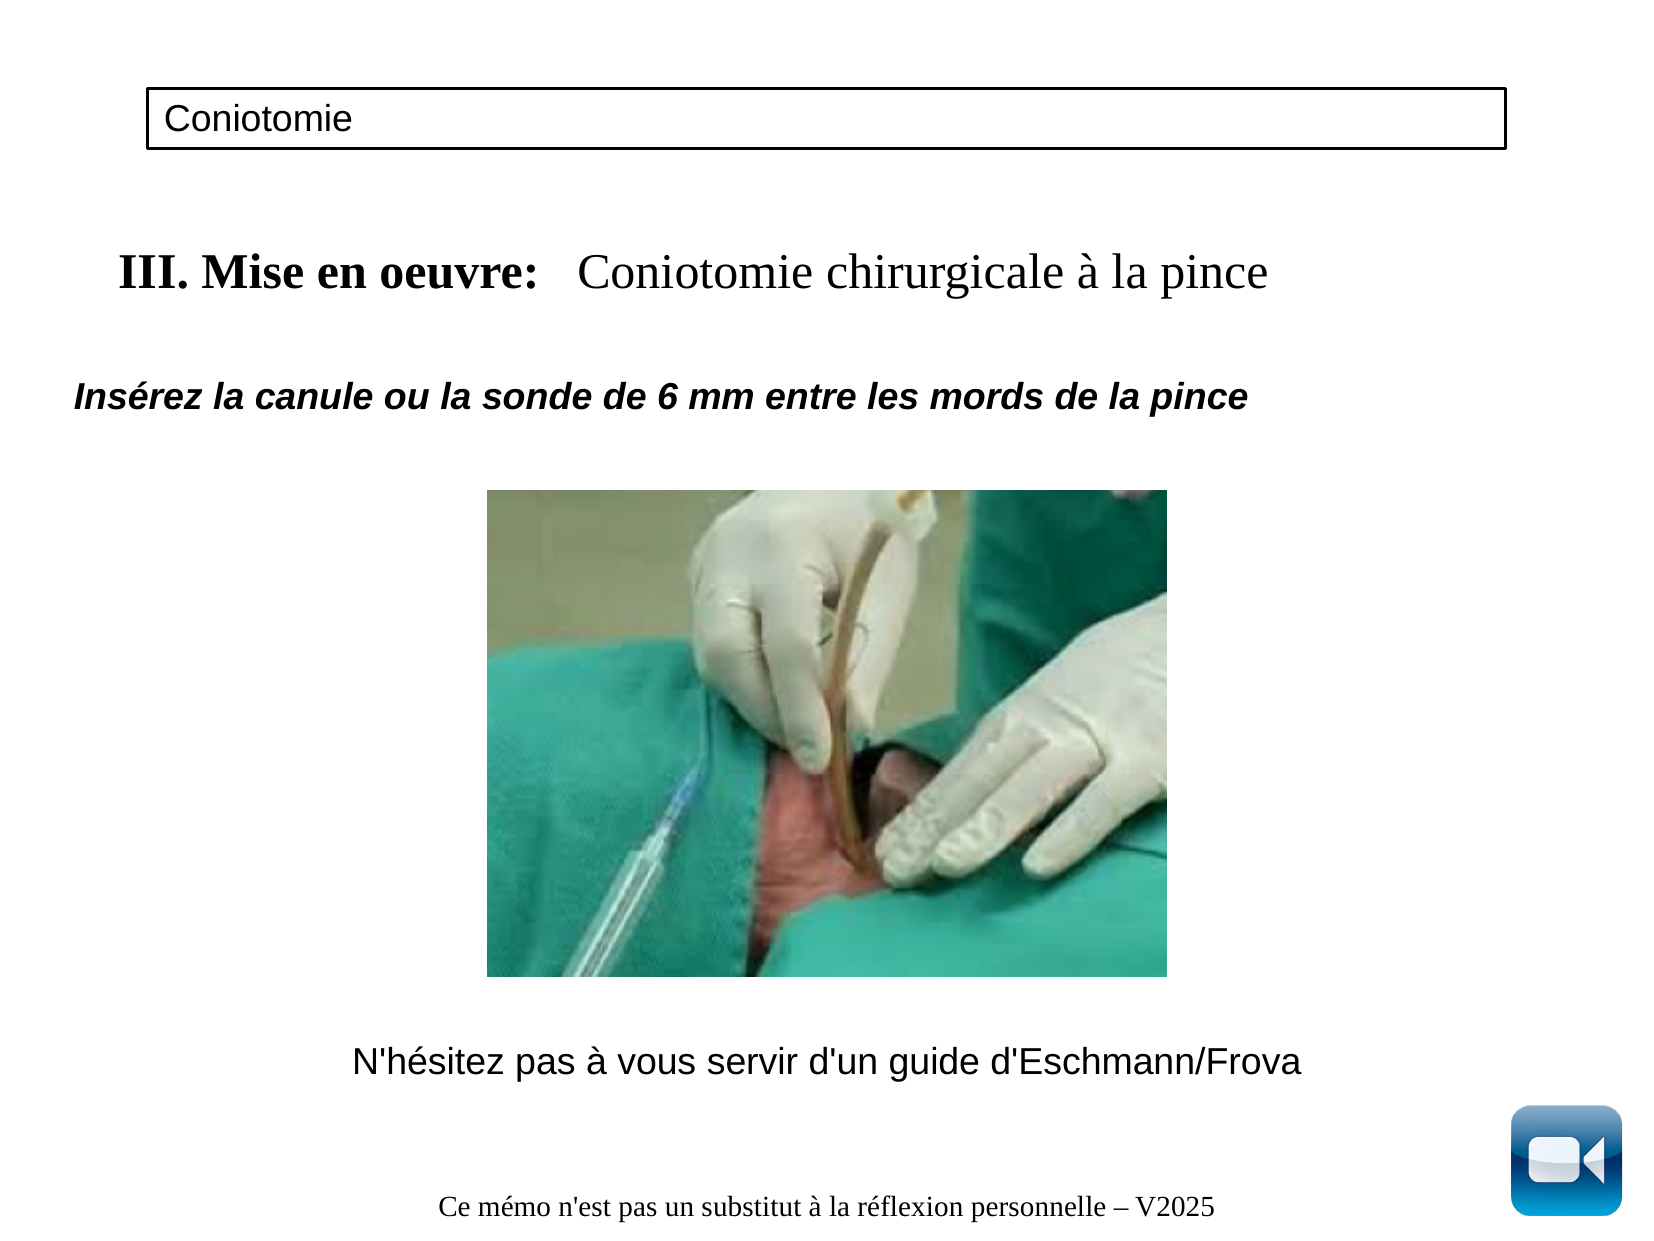

Coniotomie
III. Mise en oeuvre: Coniotomie chirurgicale à la pince
Insérez la canule ou la sonde de 6 mm entre les mords de la pince
N'hésitez pas à vous servir d'un guide d'Eschmann/Frova
Ce mémo n'est pas un substitut à la réflexion personnelle – V2025